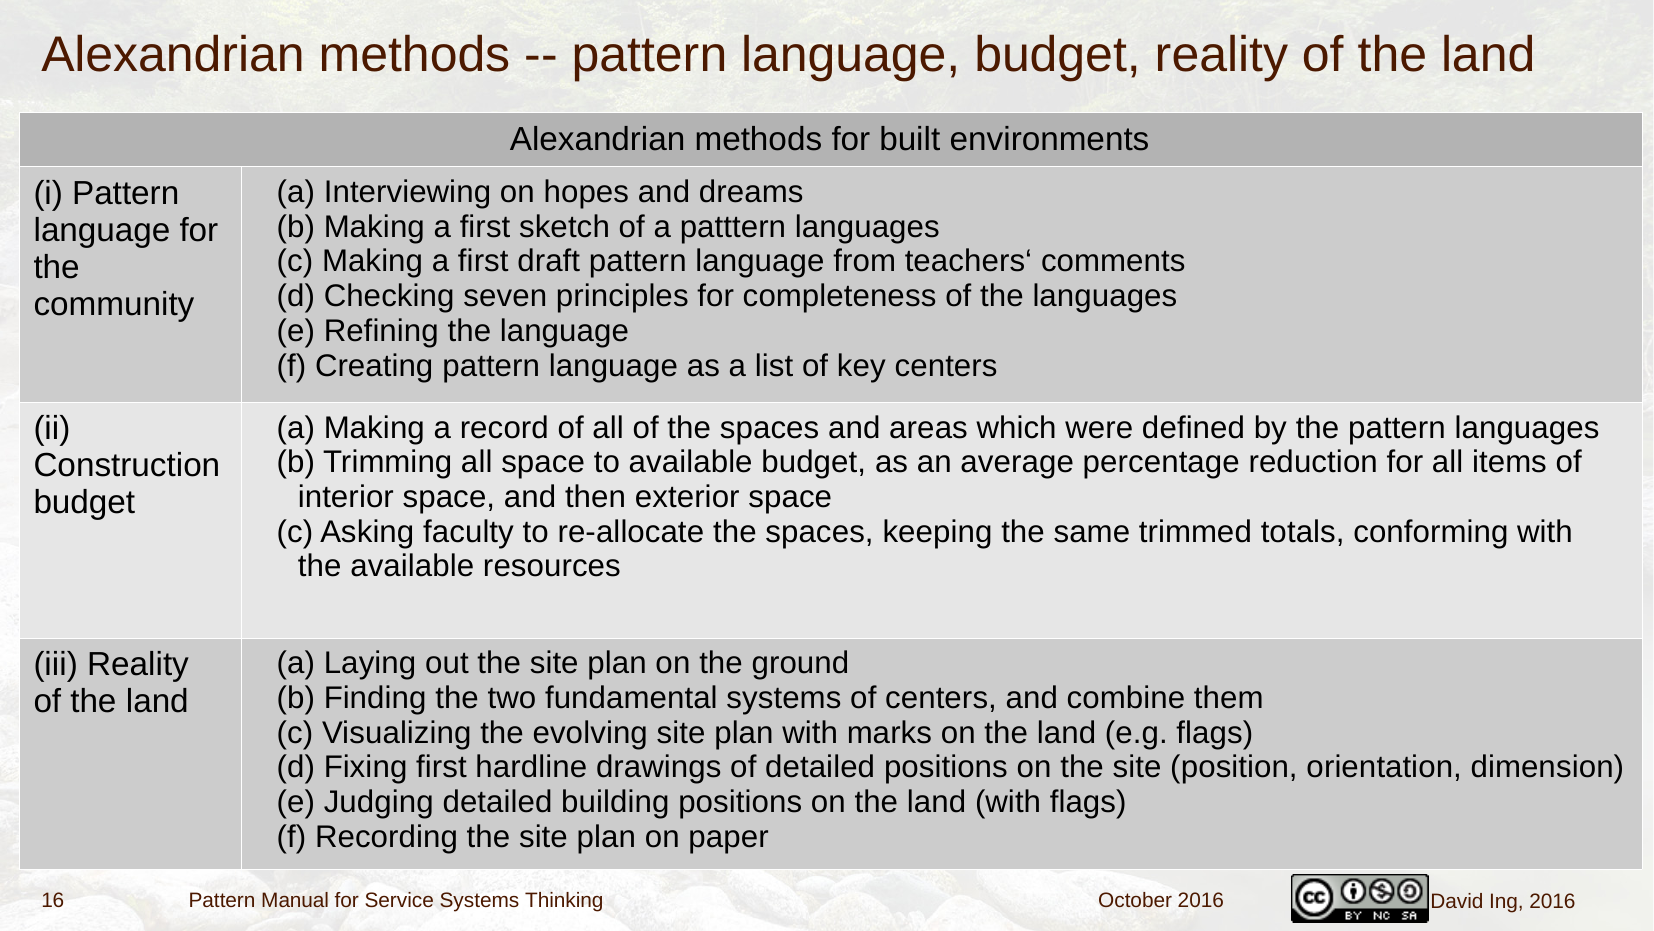

# Alexandrian methods -- pattern language, budget, reality of the land
| Alexandrian methods for built environments | |
| --- | --- |
| (i) Pattern language for the community | (a) Interviewing on hopes and dreams (b) Making a first sketch of a patttern languages (c) Making a first draft pattern language from teachers‘ comments (d) Checking seven principles for completeness of the languages (e) Refining the language (f) Creating pattern language as a list of key centers |
| (ii) Construction budget | (a) Making a record of all of the spaces and areas which were defined by the pattern languages (b) Trimming all space to available budget, as an average percentage reduction for all items of interior space, and then exterior space (c) Asking faculty to re-allocate the spaces, keeping the same trimmed totals, conforming with the available resources |
| (iii) Reality of the land | (a) Laying out the site plan on the ground (b) Finding the two fundamental systems of centers, and combine them (c) Visualizing the evolving site plan with marks on the land (e.g. flags) (d) Fixing first hardline drawings of detailed positions on the site (position, orientation, dimension) (e) Judging detailed building positions on the land (with flags) (f) Recording the site plan on paper |
Pattern Manual for Service Systems Thinking
October 2016
16